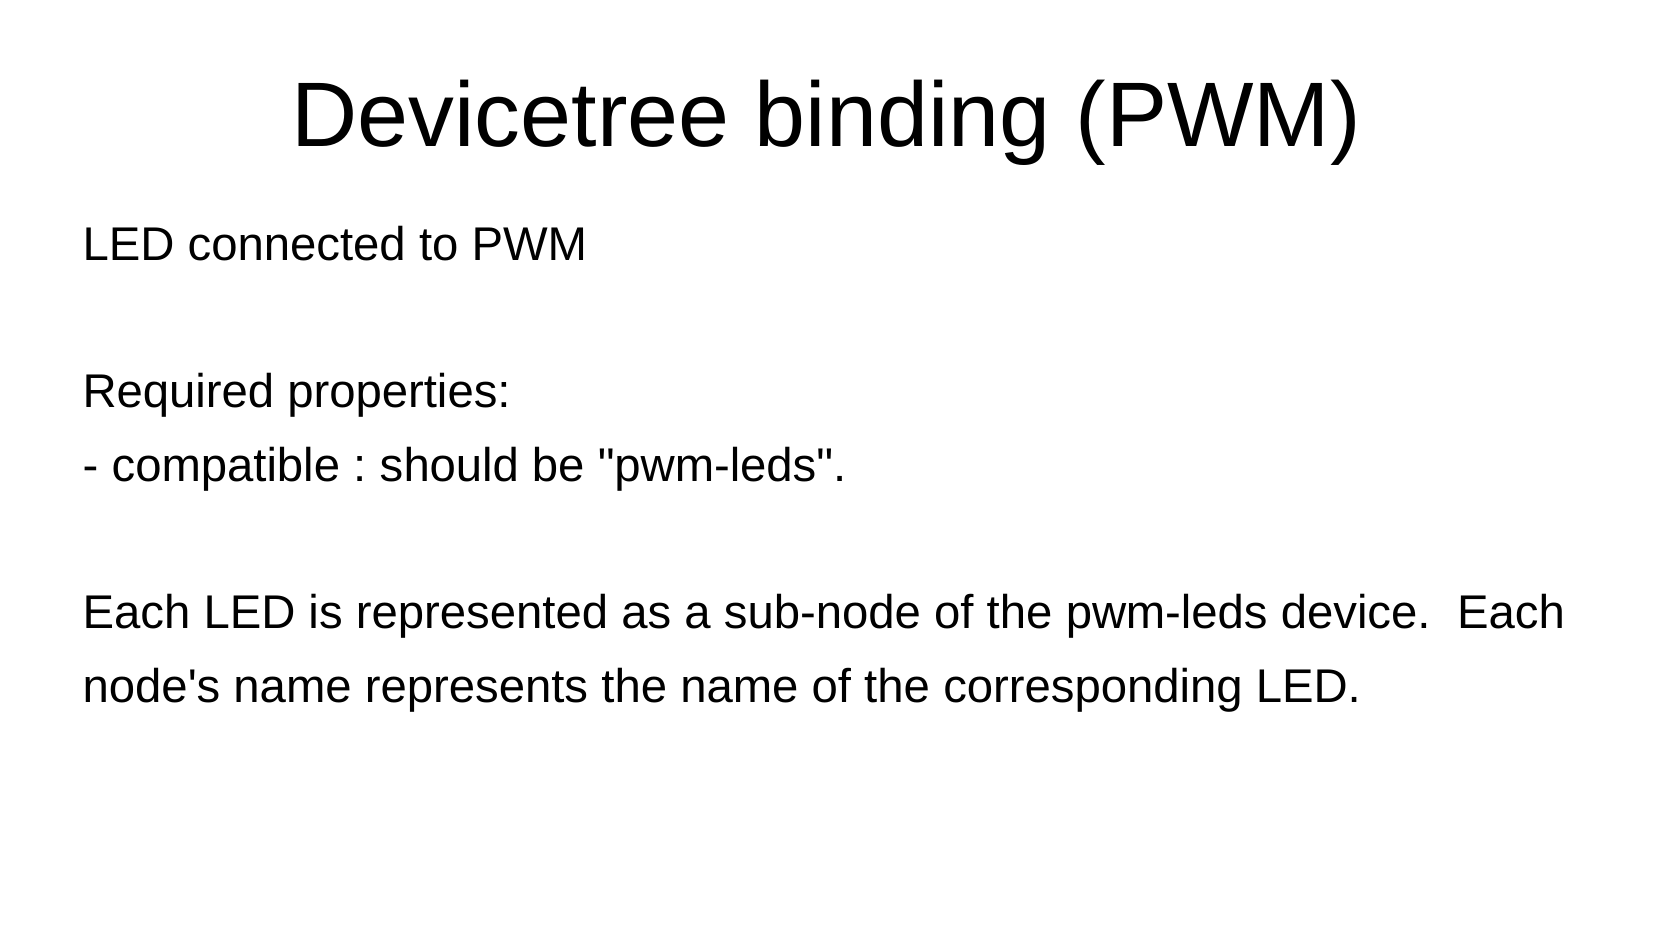

# Devicetree binding (PWM)
LED connected to PWM
Required properties:
- compatible : should be "pwm-leds".
Each LED is represented as a sub-node of the pwm-leds device. Each
node's name represents the name of the corresponding LED.